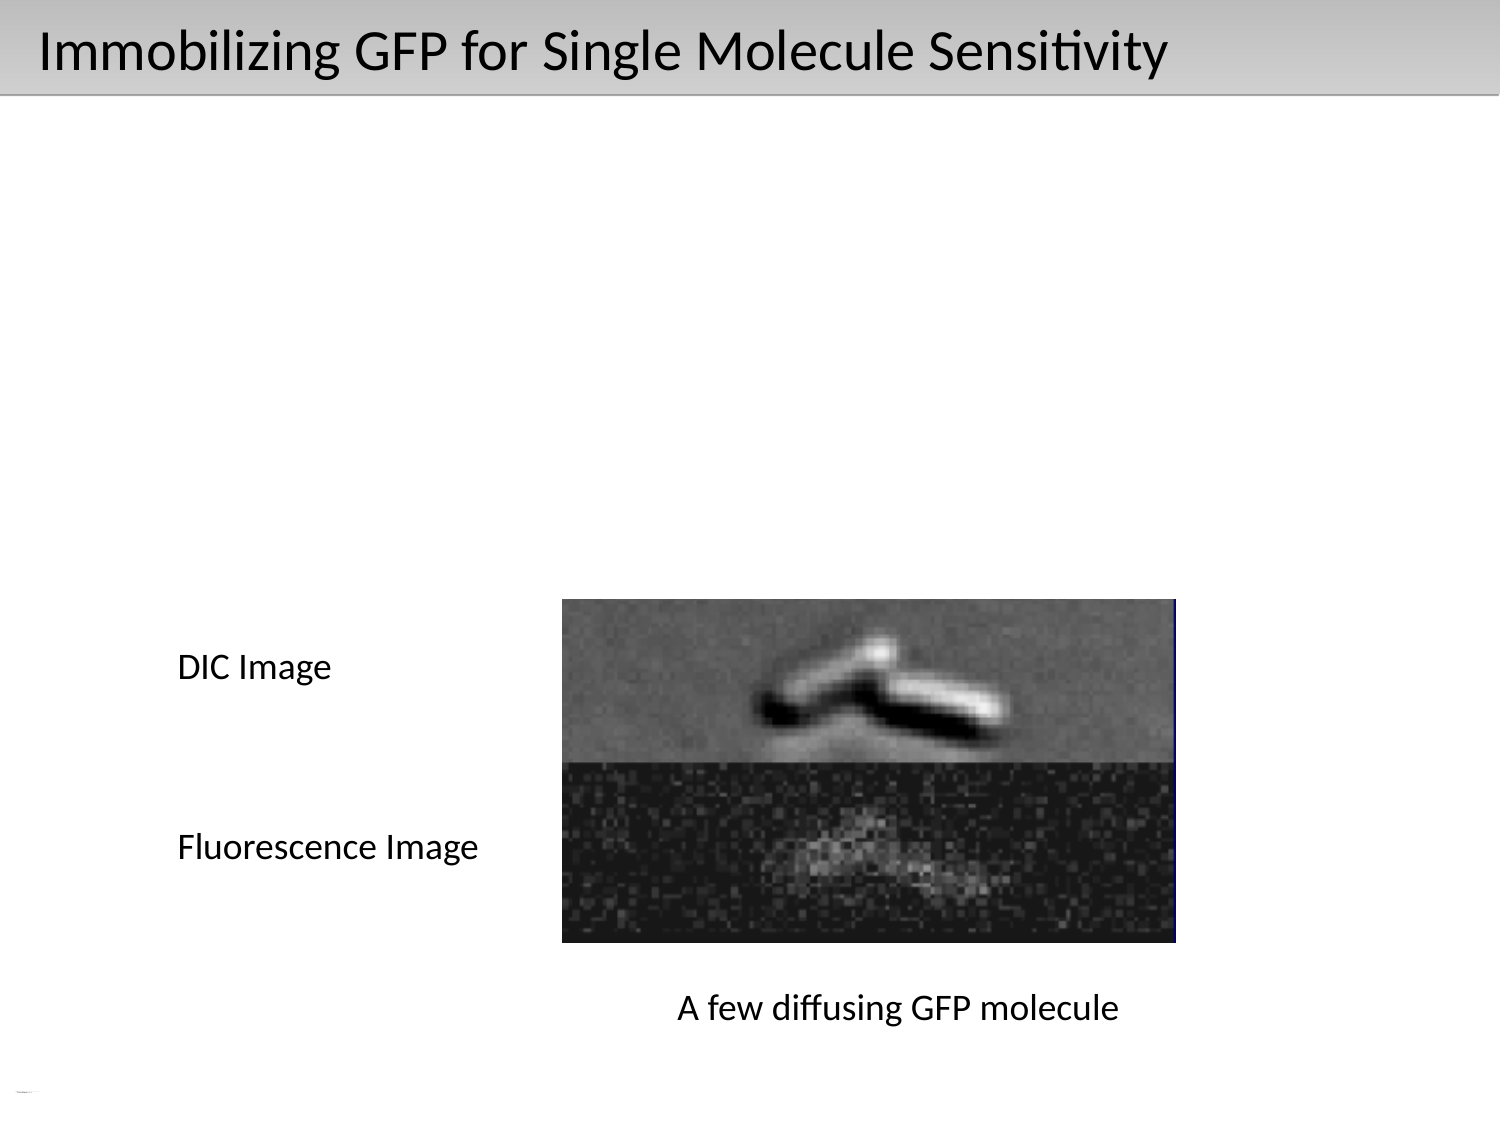

# Immobilizing GFP for Single Molecule Sensitivity
DIC Image
Fluorescence Image
A few diffusing GFP molecule
A GFP molecule in cytoplasm undergoes fast diffusion. Its signal is overwhelmed by the strong autofluorescence background
Problems related to use GFP as gene reporter
Long maturation time of the Fluorophore (after the three Fluorophore forming amino acids are brought together by protein folding it normally takes 20 min for them to be oxidized
It normally requires 30 copies of fluorescent protein molecules per Escherichia coli cell in thin order to detect the signal above autoluoresce background